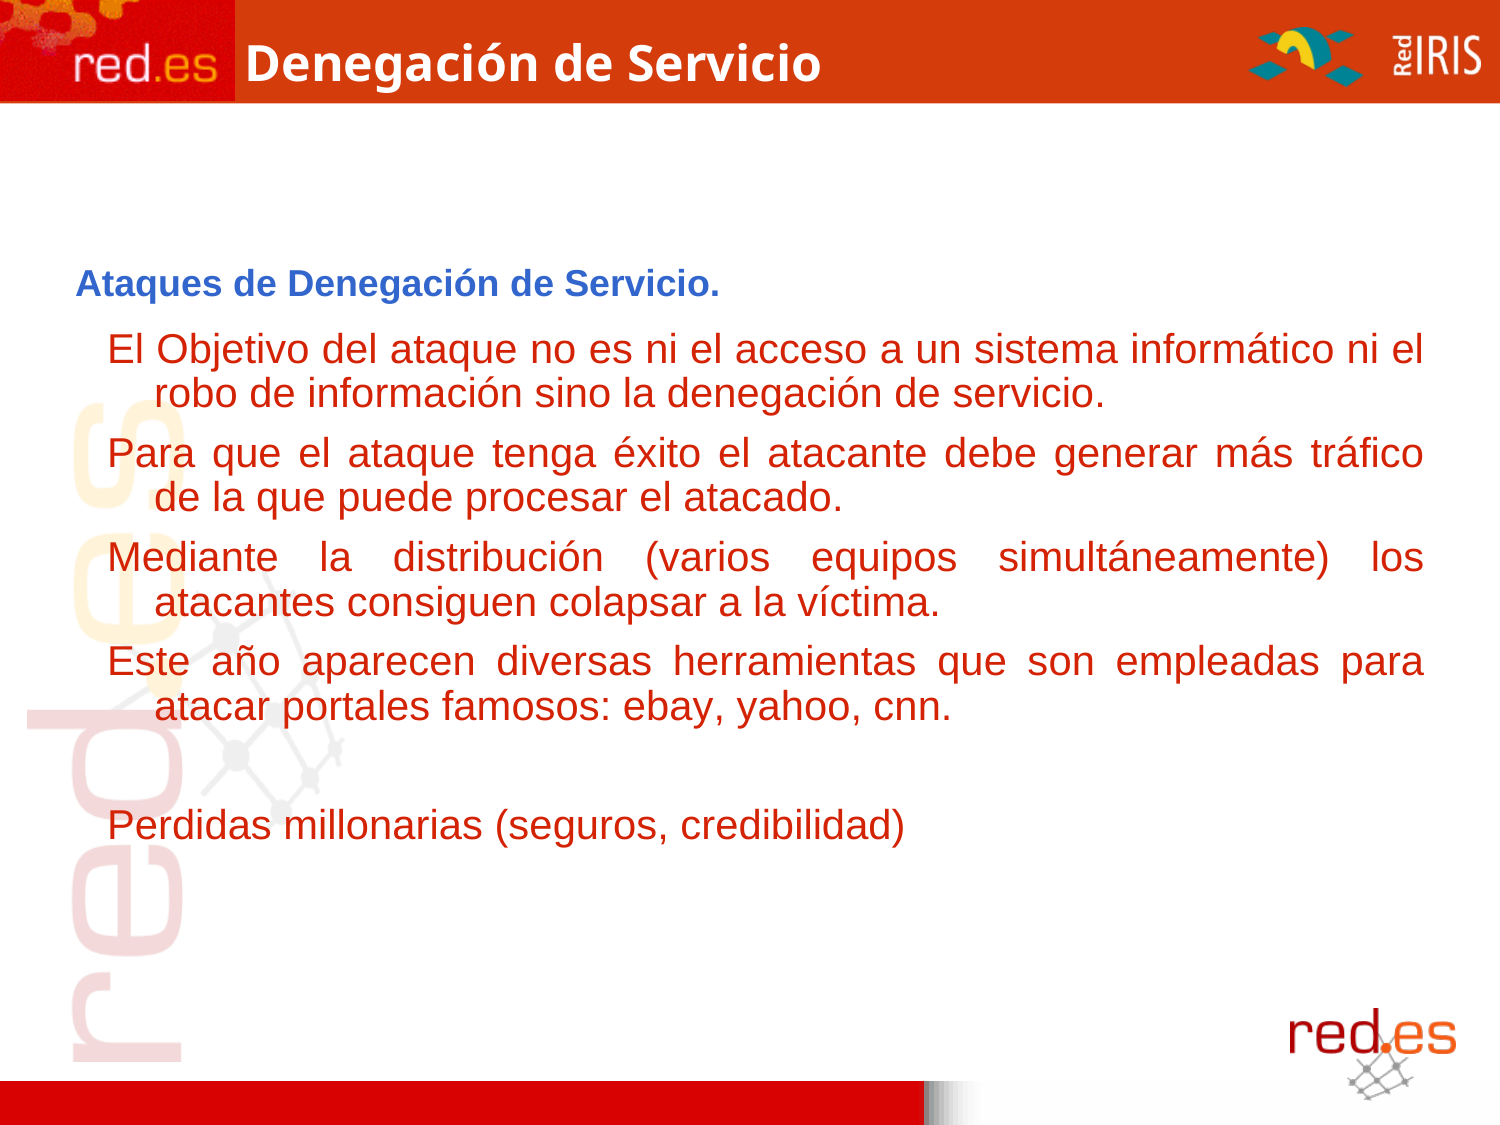

# Denegación de Servicio
Ataques de Denegación de Servicio.
El Objetivo del ataque no es ni el acceso a un sistema informático ni el robo de información sino la denegación de servicio.
Para que el ataque tenga éxito el atacante debe generar más tráfico de la que puede procesar el atacado.
Mediante la distribución (varios equipos simultáneamente) los atacantes consiguen colapsar a la víctima.
Este año aparecen diversas herramientas que son empleadas para atacar portales famosos: ebay, yahoo, cnn.
Perdidas millonarias (seguros, credibilidad)